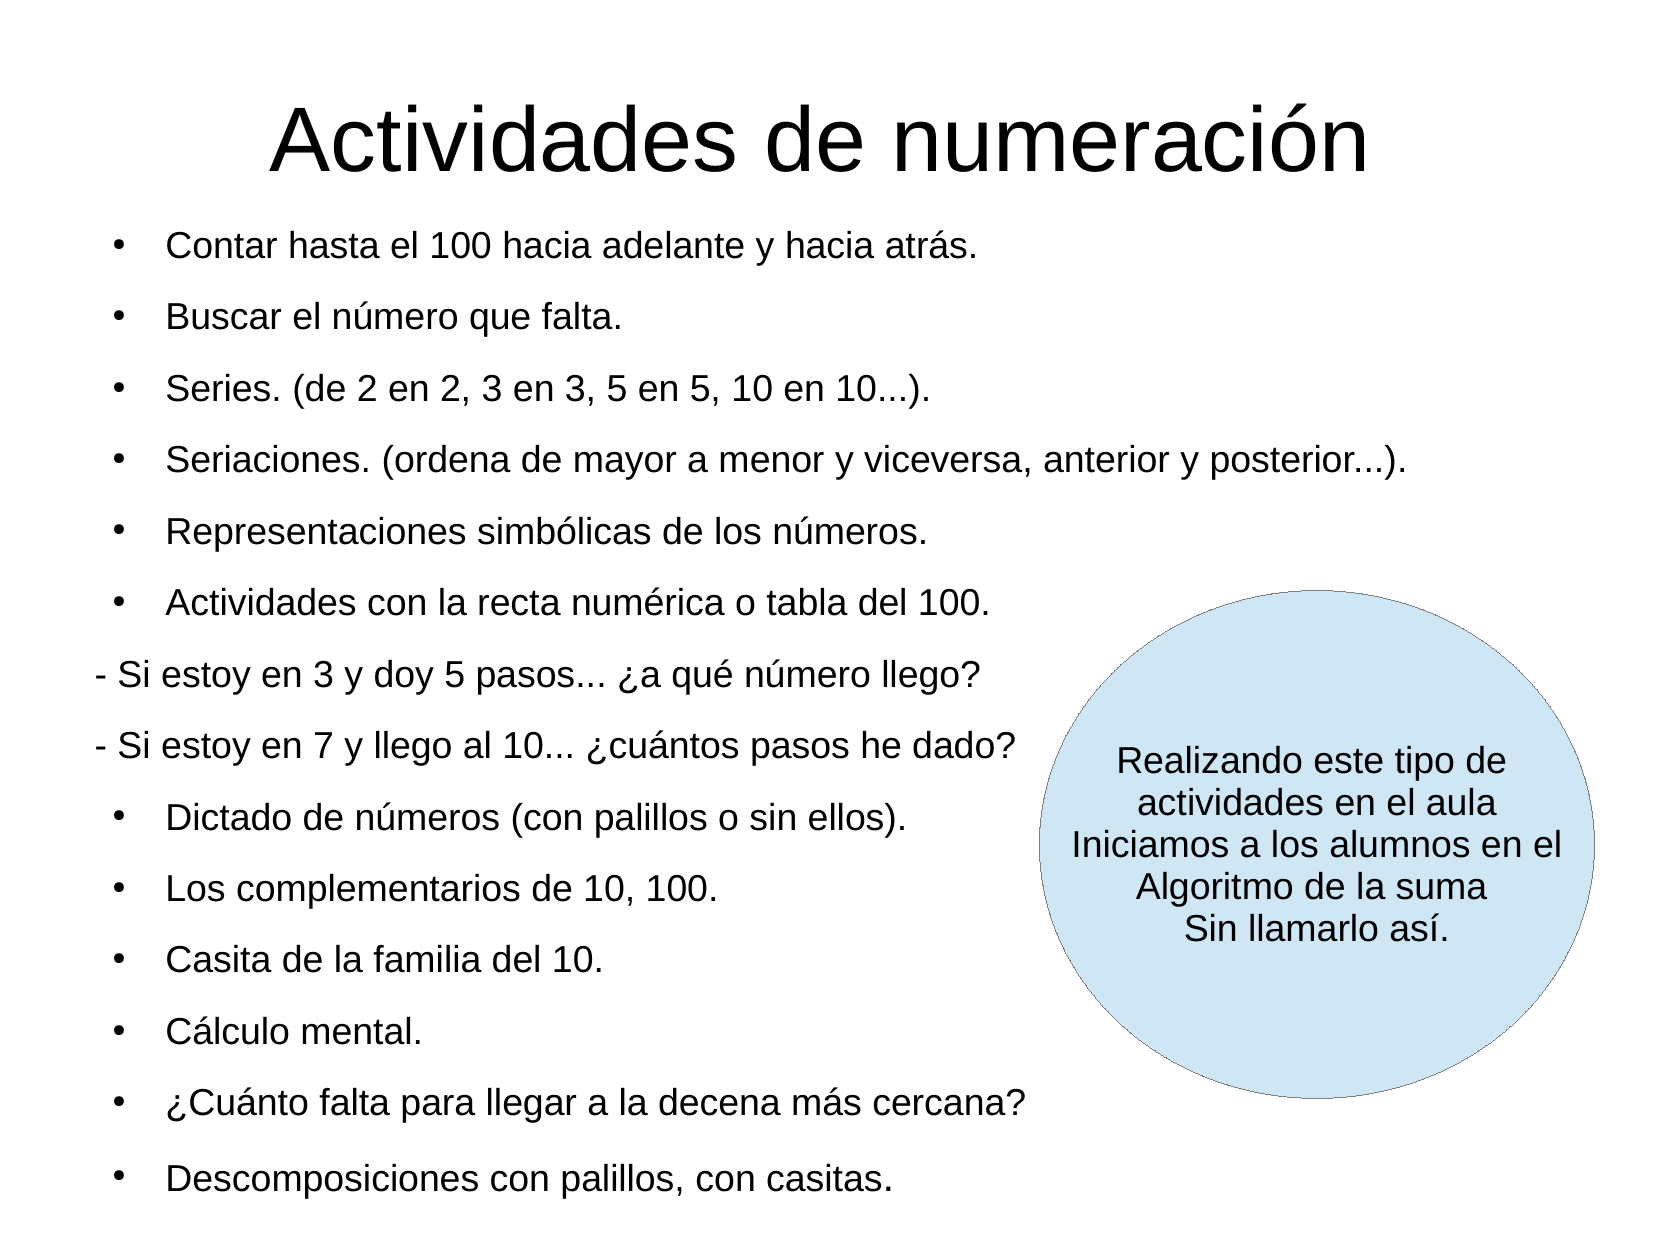

# Actividades de numeración
Contar hasta el 100 hacia adelante y hacia atrás.
Buscar el número que falta.
Series. (de 2 en 2, 3 en 3, 5 en 5, 10 en 10...).
Seriaciones. (ordena de mayor a menor y viceversa, anterior y posterior...).
Representaciones simbólicas de los números.
Actividades con la recta numérica o tabla del 100.
- Si estoy en 3 y doy 5 pasos... ¿a qué número llego?
- Si estoy en 7 y llego al 10... ¿cuántos pasos he dado?
Dictado de números (con palillos o sin ellos).
Los complementarios de 10, 100.
Casita de la familia del 10.
Cálculo mental.
¿Cuánto falta para llegar a la decena más cercana?
Descomposiciones con palillos, con casitas.
Realizando este tipo de
actividades en el aula
Iniciamos a los alumnos en el
Algoritmo de la suma
Sin llamarlo así.